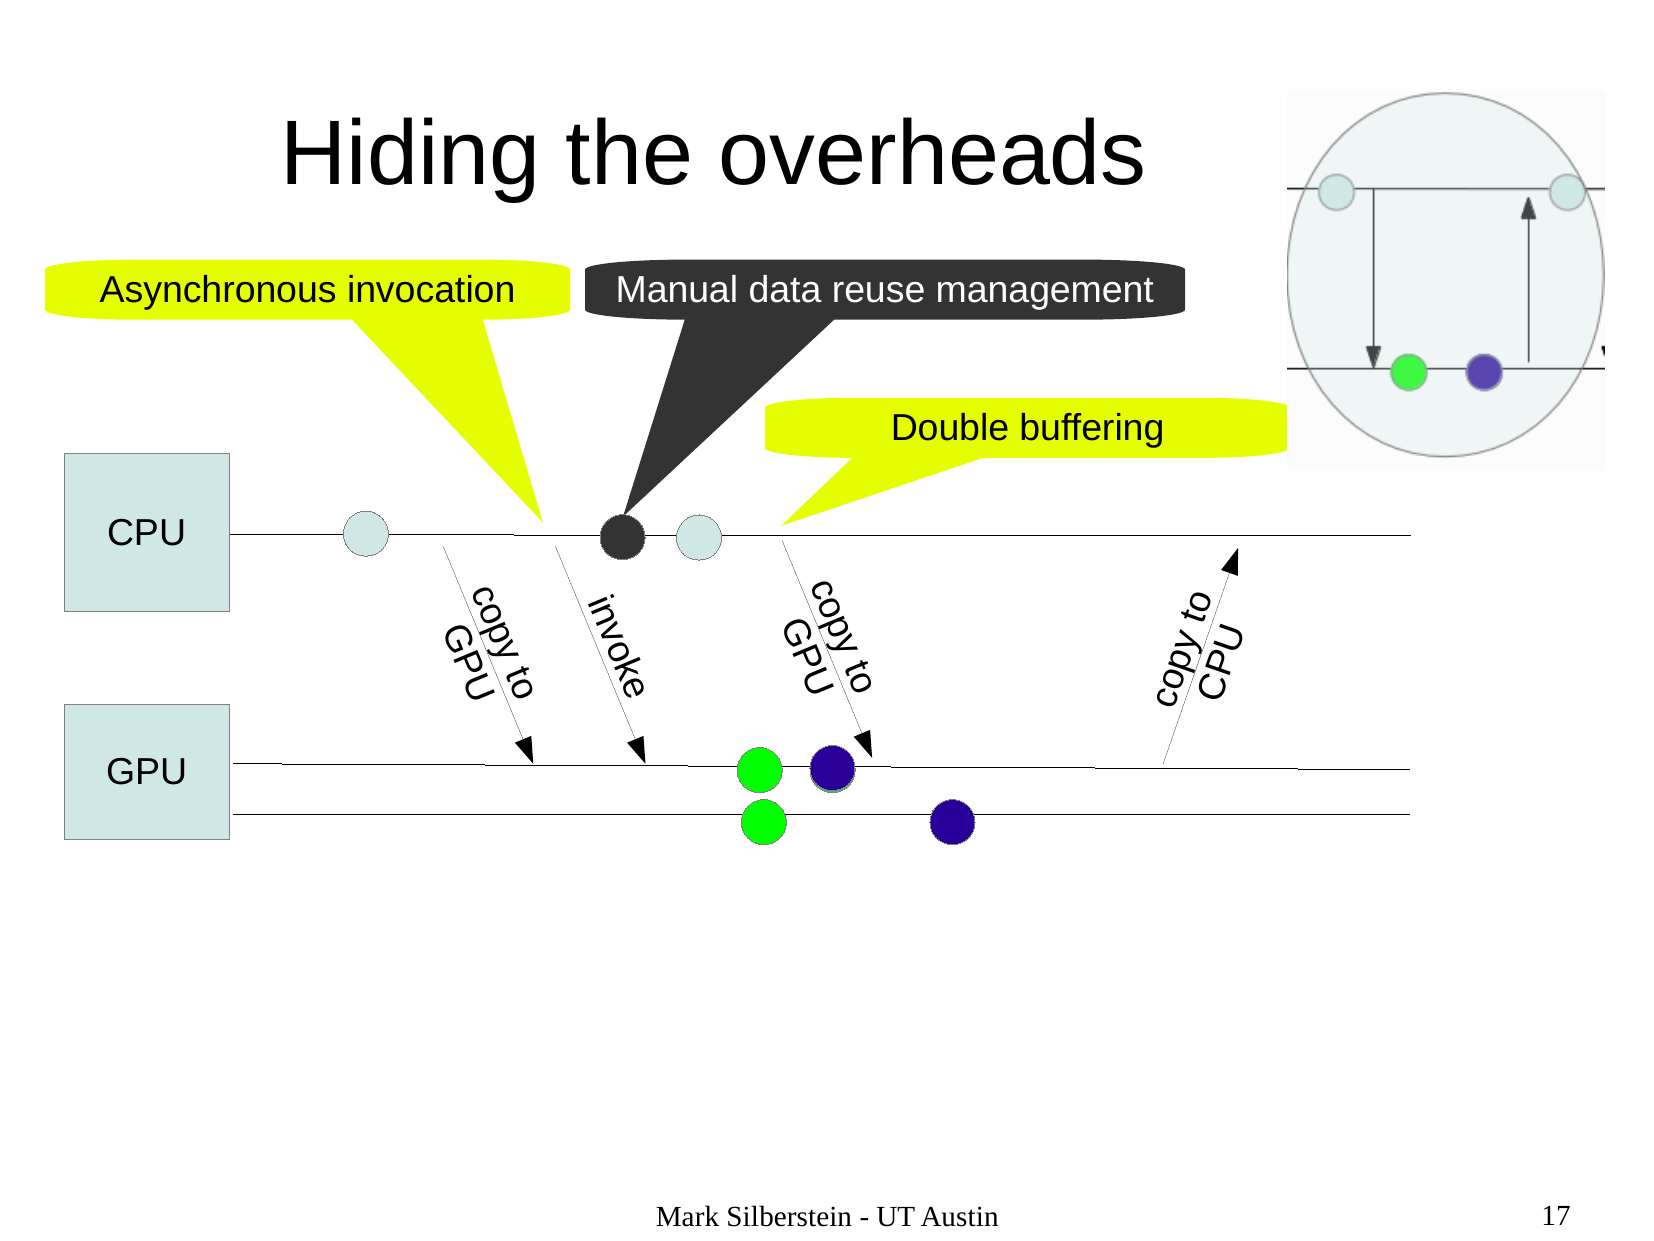

# Hiding the overheads
Asynchronous invocation
Manual data reuse management
Double buffering
CPU
copy to
GPU
copy to
GPU
invoke
copy to
CPU
GPU
17
Mark Silberstein - UT Austin